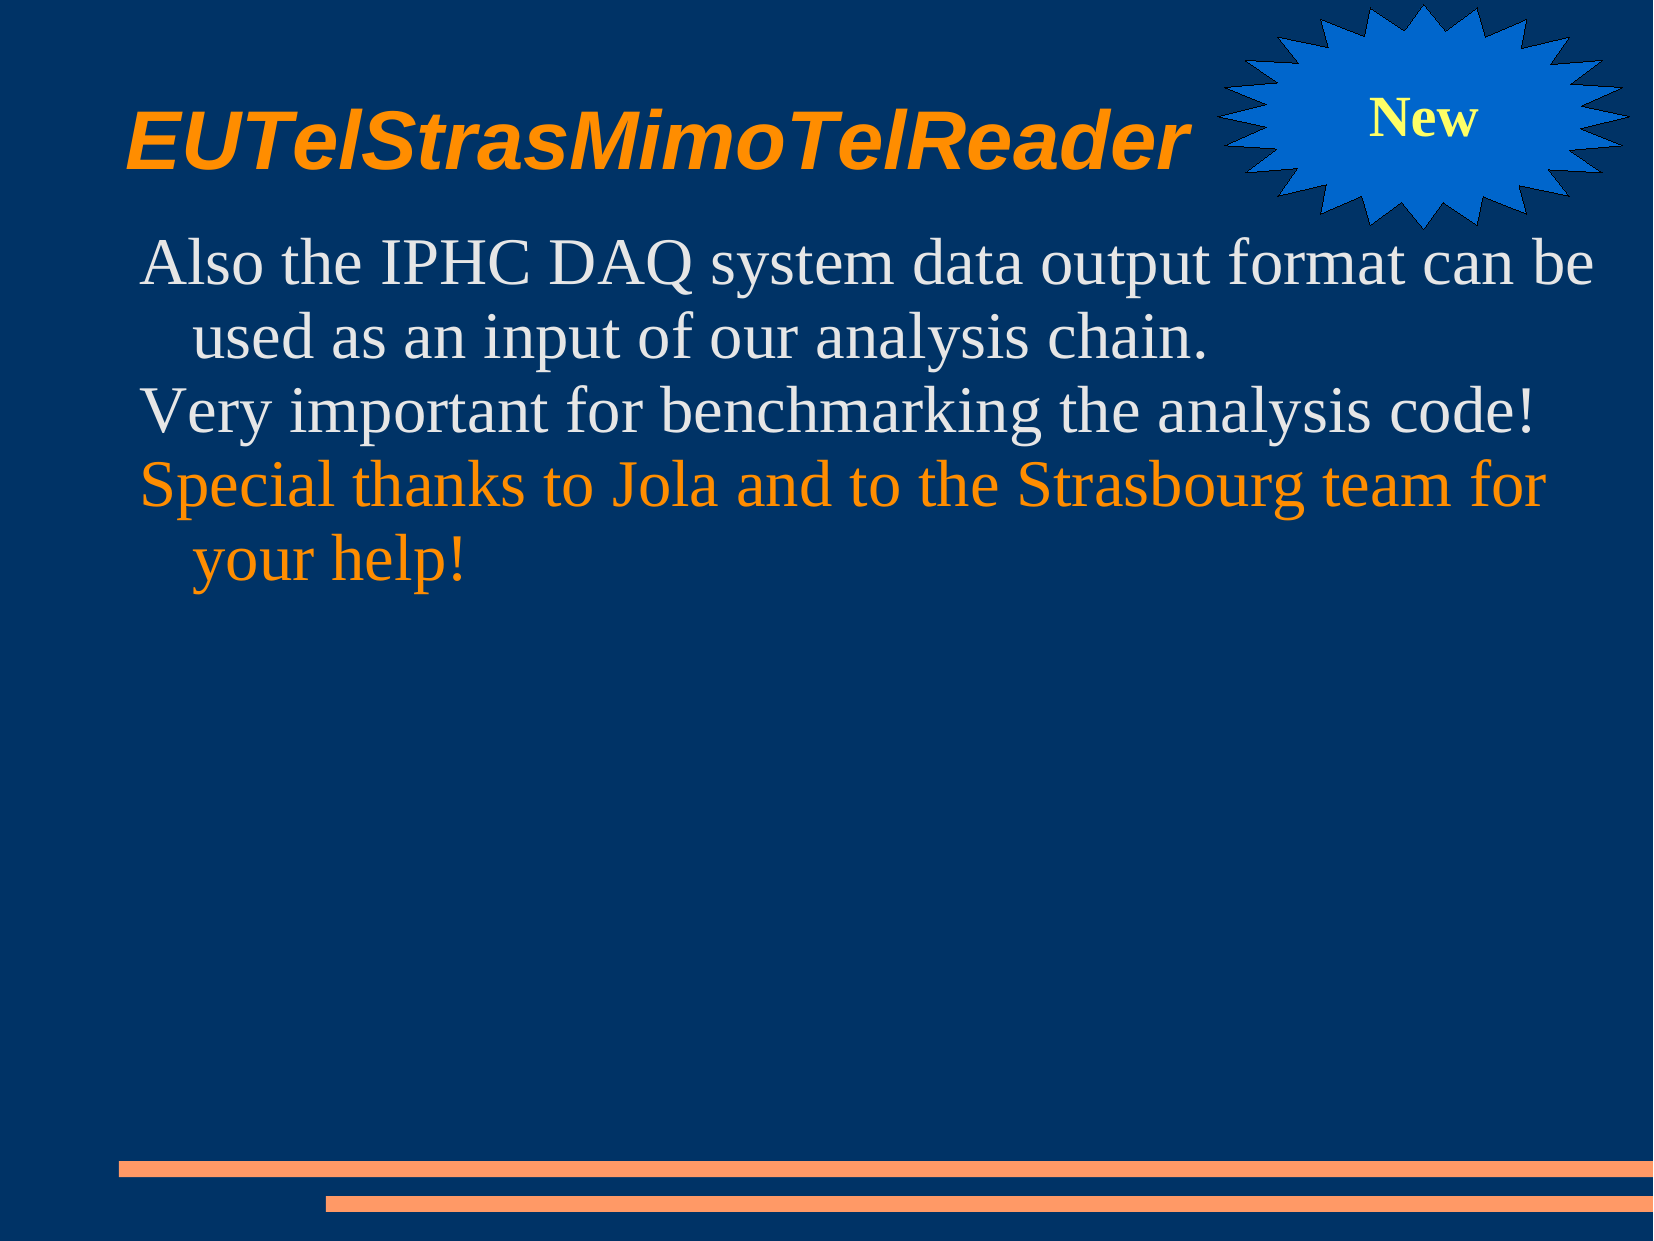

New
# EUTelStrasMimoTelReader
Also the IPHC DAQ system data output format can be used as an input of our analysis chain.
Very important for benchmarking the analysis code!
Special thanks to Jola and to the Strasbourg team for your help!